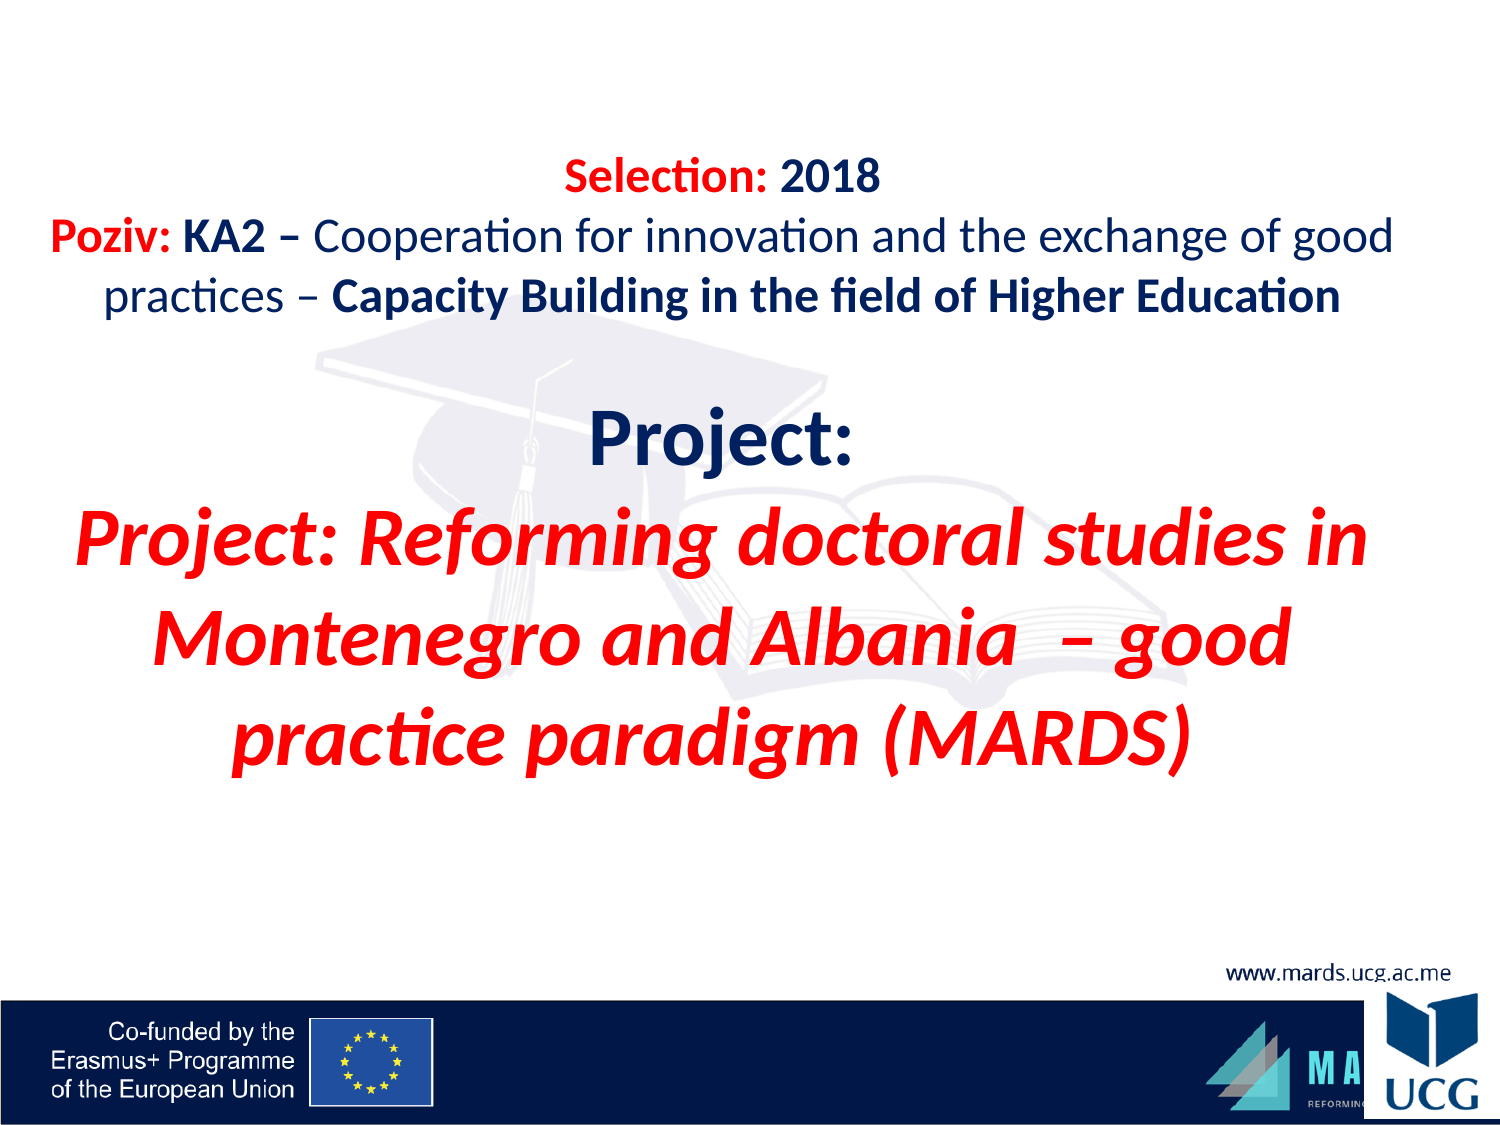

Selection: 2018
Poziv: KA2 – Cooperation for innovation and the exchange of good practices – Capacity Building in the field of Higher Education
Project:
Project: Reforming doctoral studies in Montenegro and Albania – good practice paradigm (MARDS)